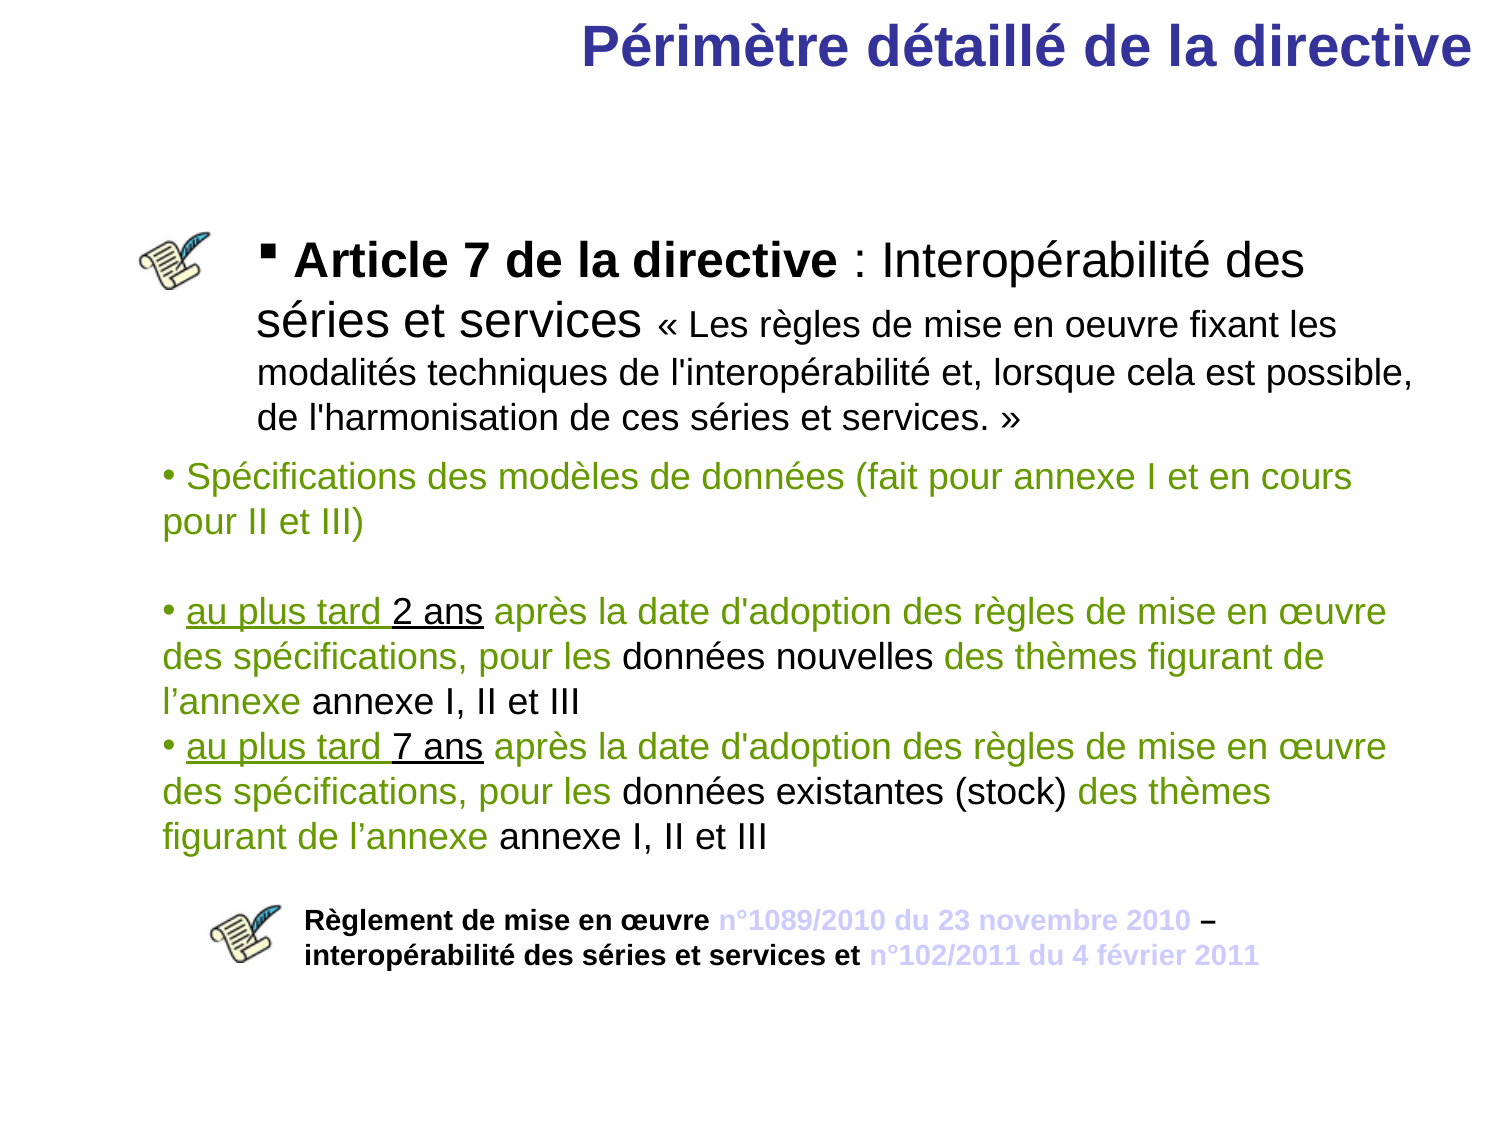

Périmètre détaillé de la directive
 Article 7 de la directive : Interopérabilité des séries et services « Les règles de mise en oeuvre fixant les modalités techniques de l'interopérabilité et, lorsque cela est possible, de l'harmonisation de ces séries et services. »
 Spécifications des modèles de données (fait pour annexe I et en cours pour II et III)
 au plus tard 2 ans après la date d'adoption des règles de mise en œuvre des spécifications, pour les données nouvelles des thèmes figurant de l’annexe annexe I, II et III
 au plus tard 7 ans après la date d'adoption des règles de mise en œuvre des spécifications, pour les données existantes (stock) des thèmes figurant de l’annexe annexe I, II et III
Règlement de mise en œuvre n°1089/2010 du 23 novembre 2010 – interopérabilité des séries et services et n°102/2011 du 4 février 2011